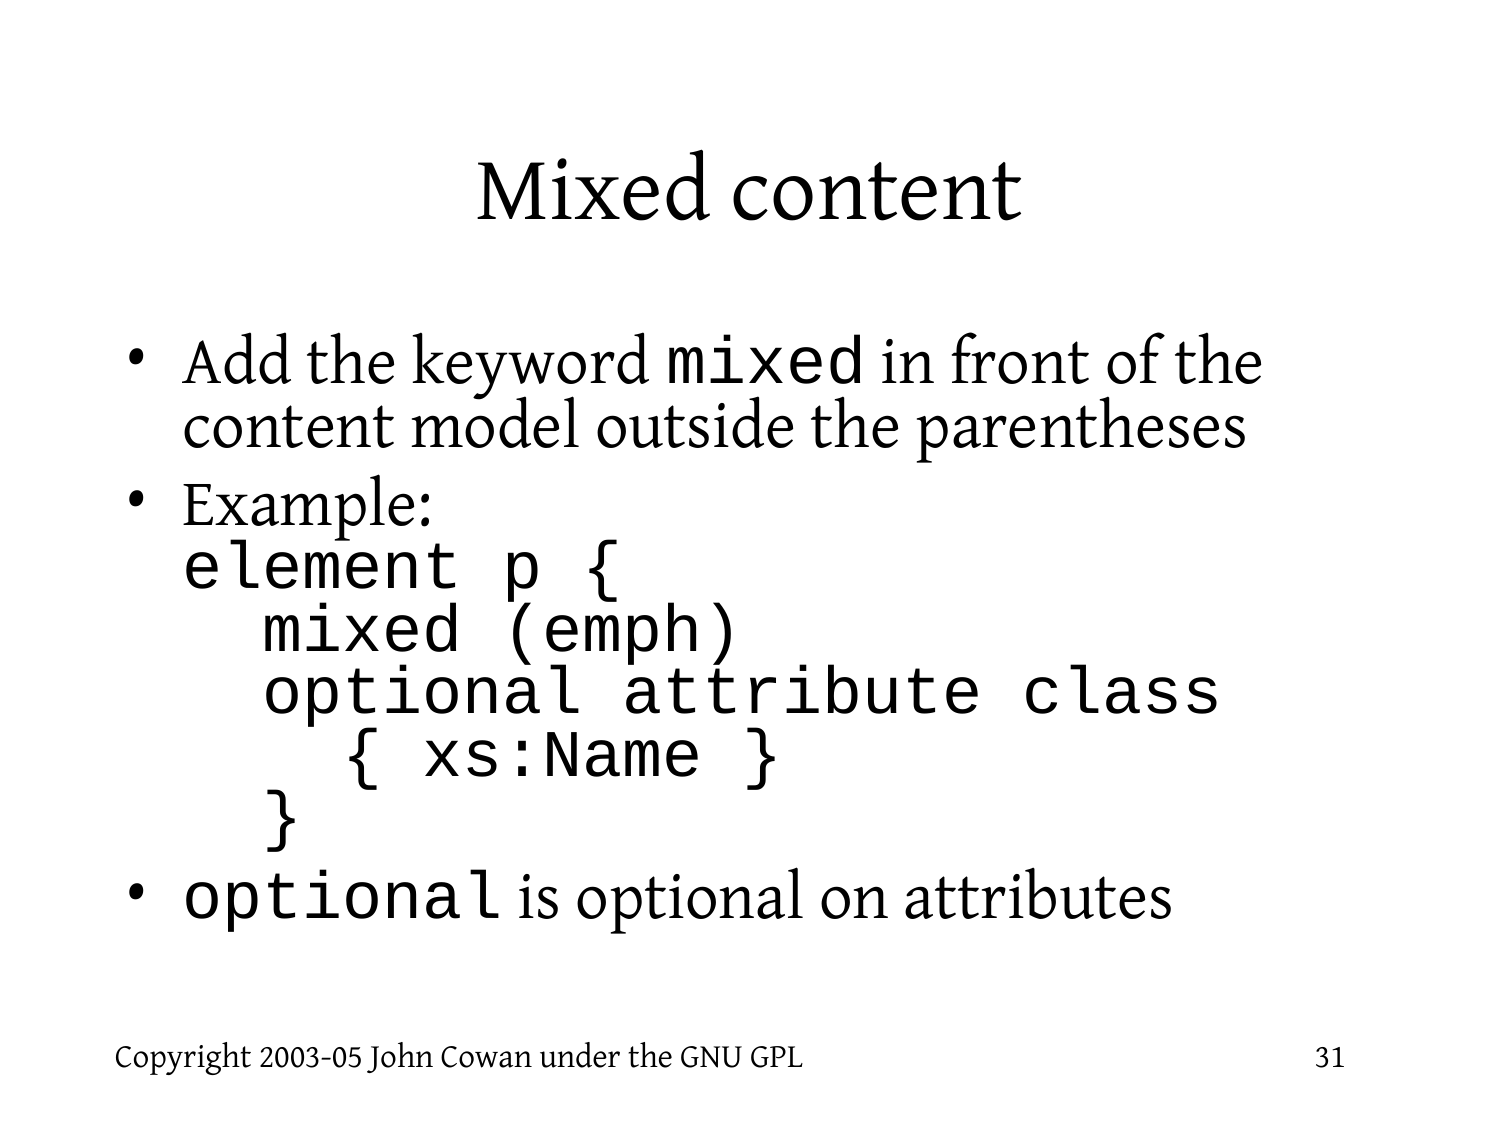

# Mixed content
Add the keyword mixed in front of the content model outside the parentheses
Example:
element p {
 mixed (emph)
 optional attribute class
 { xs:Name }
 }
optional is optional on attributes